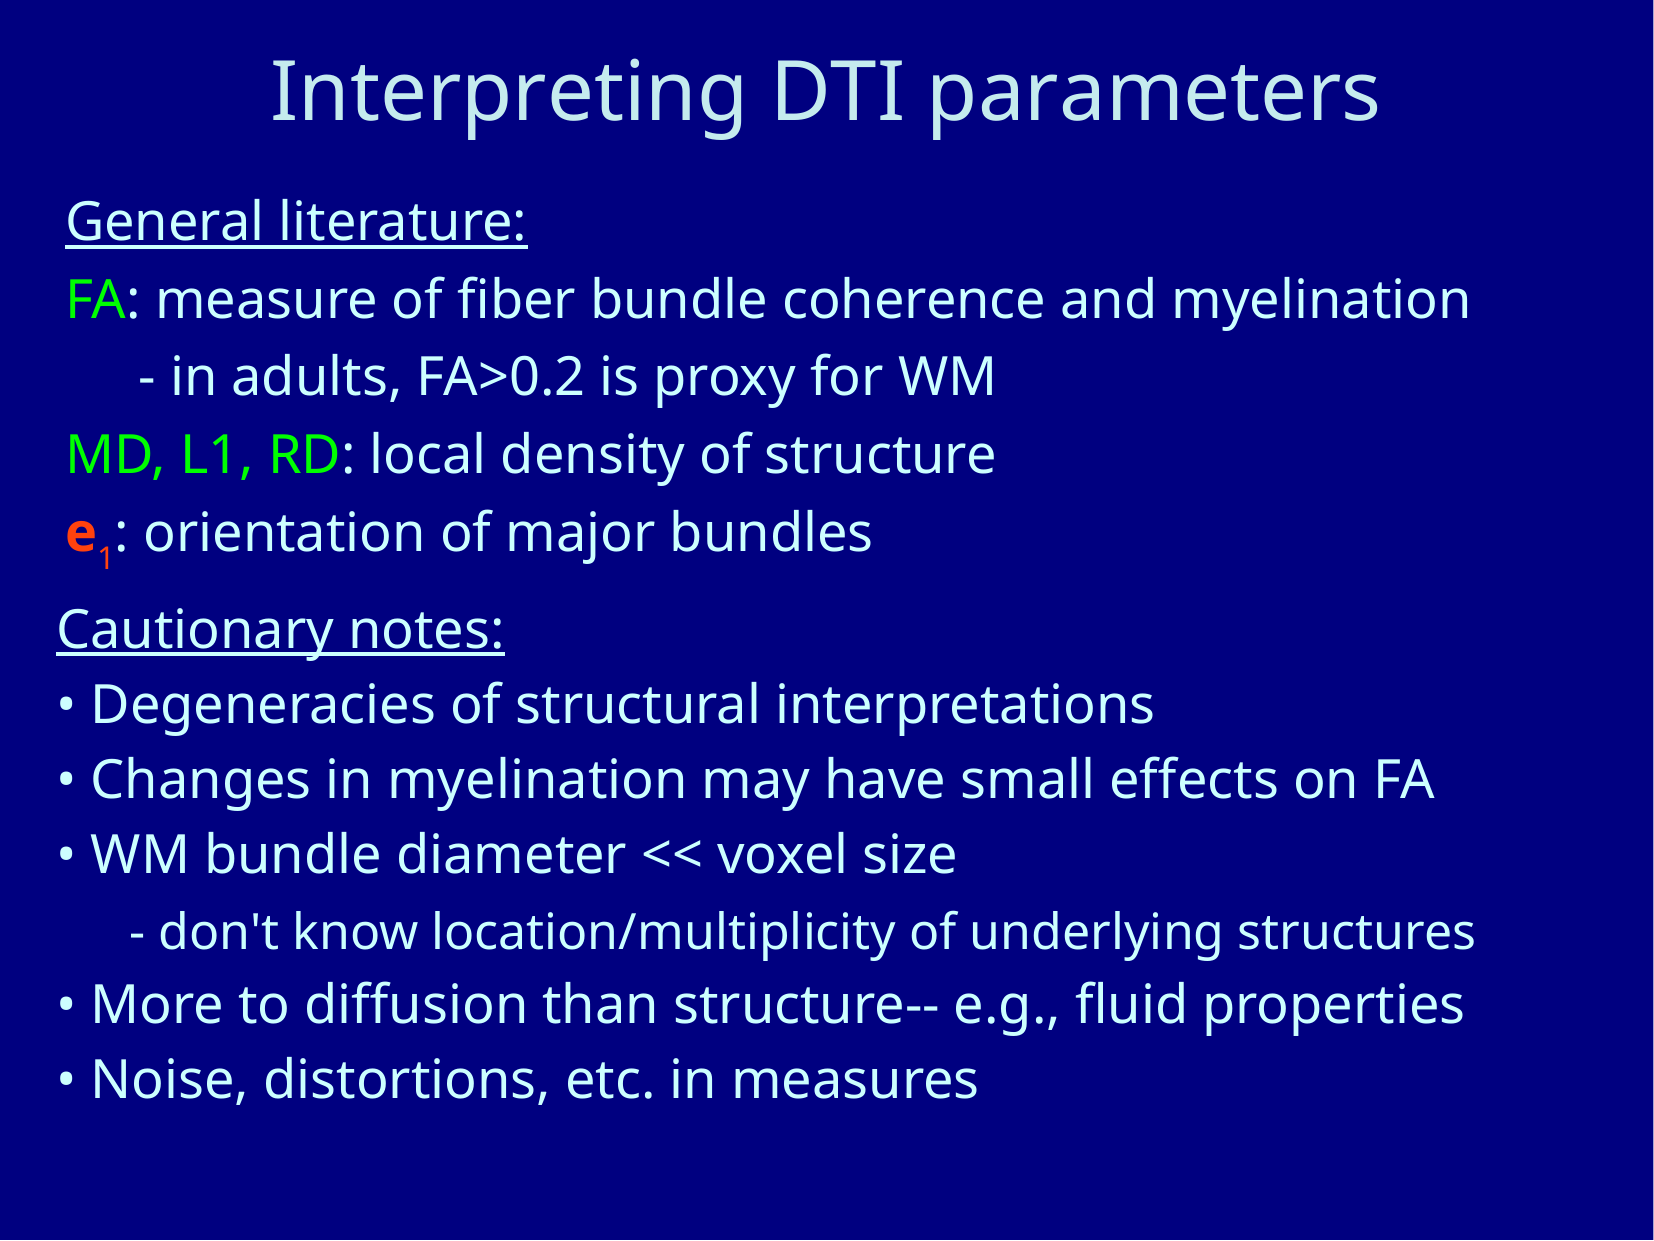

# Interpreting DTI parameters
General literature:
FA: measure of fiber bundle coherence and myelination
	- in adults, FA>0.2 is proxy for WM
MD, L1, RD: local density of structure
e1: orientation of major bundles
Cautionary notes:
• Degeneracies of structural interpretations
• Changes in myelination may have small effects on FA
• WM bundle diameter << voxel size
	- don't know location/multiplicity of underlying structures
• More to diffusion than structure-- e.g., fluid properties
• Noise, distortions, etc. in measures